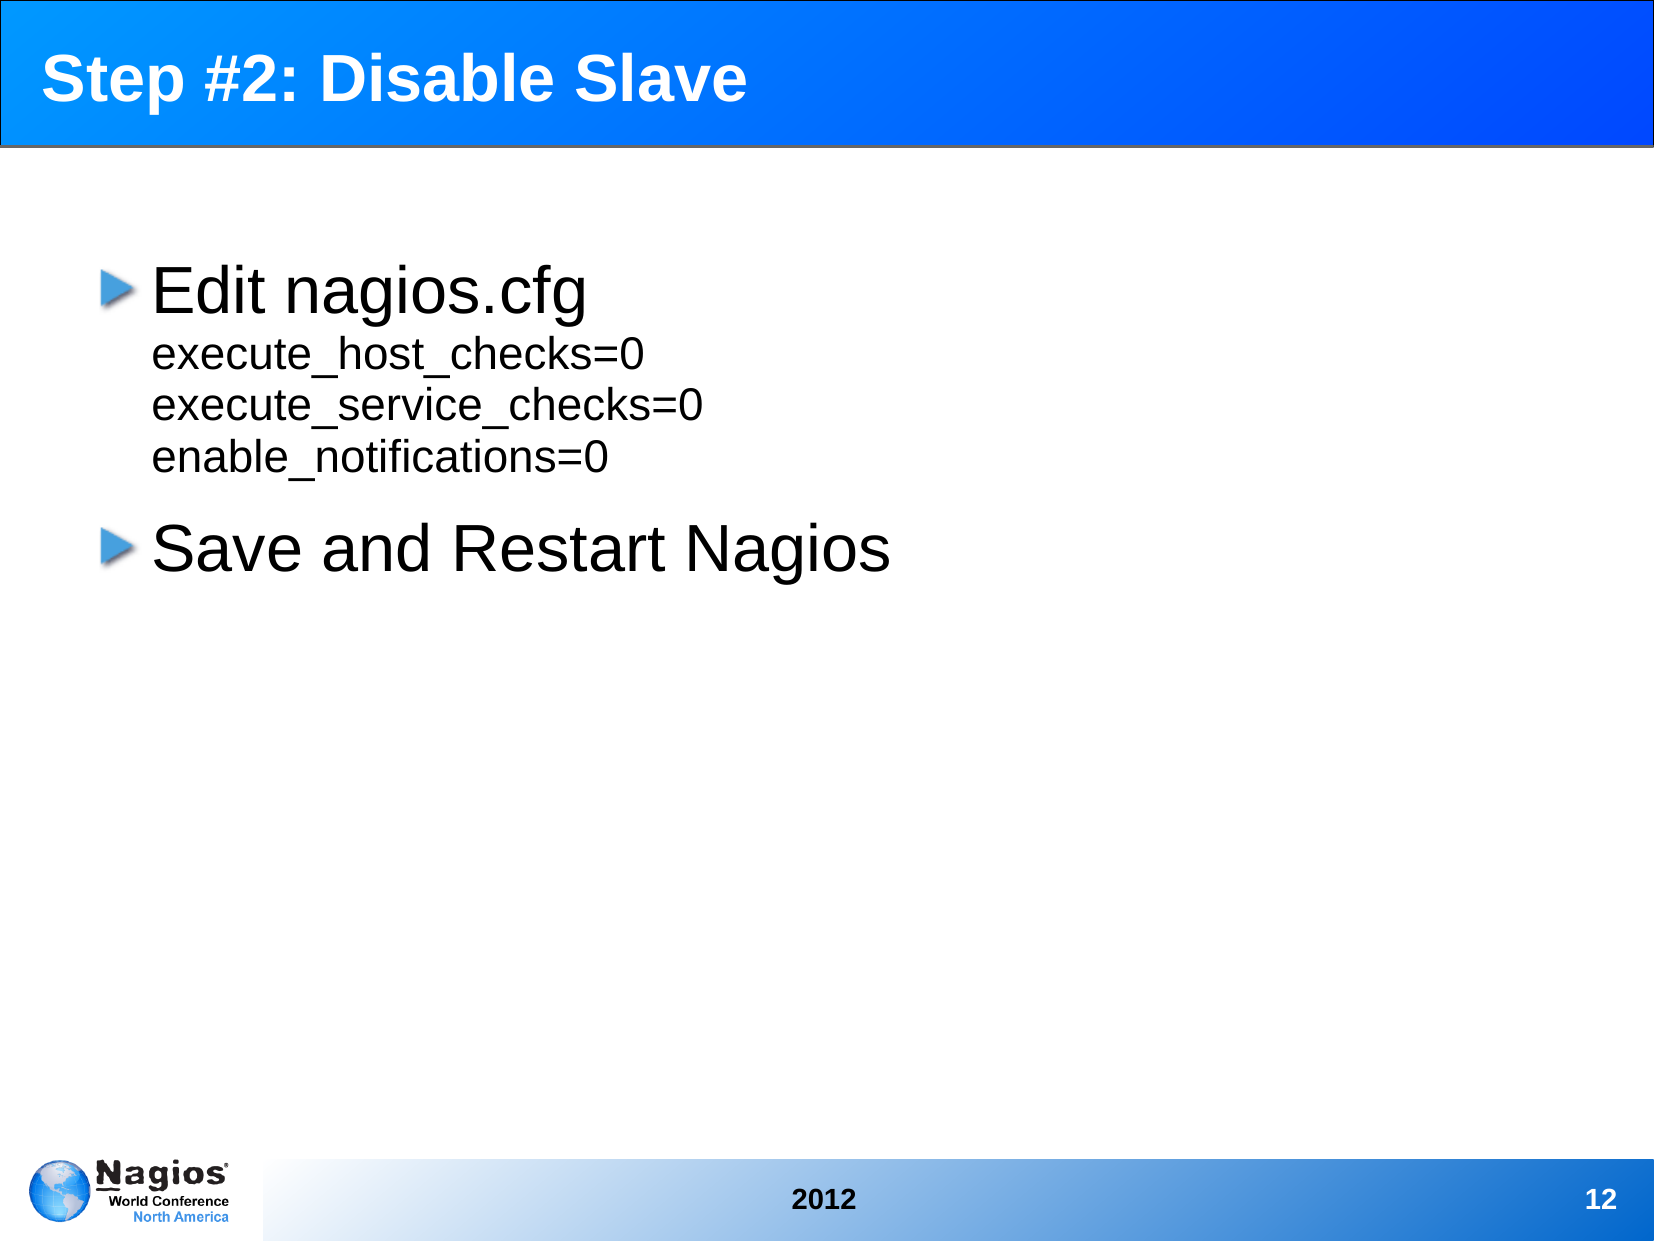

# Step #2: Disable Slave
Edit nagios.cfg
execute_host_checks=0
execute_service_checks=0
enable_notifications=0
Save and Restart Nagios
2011
12